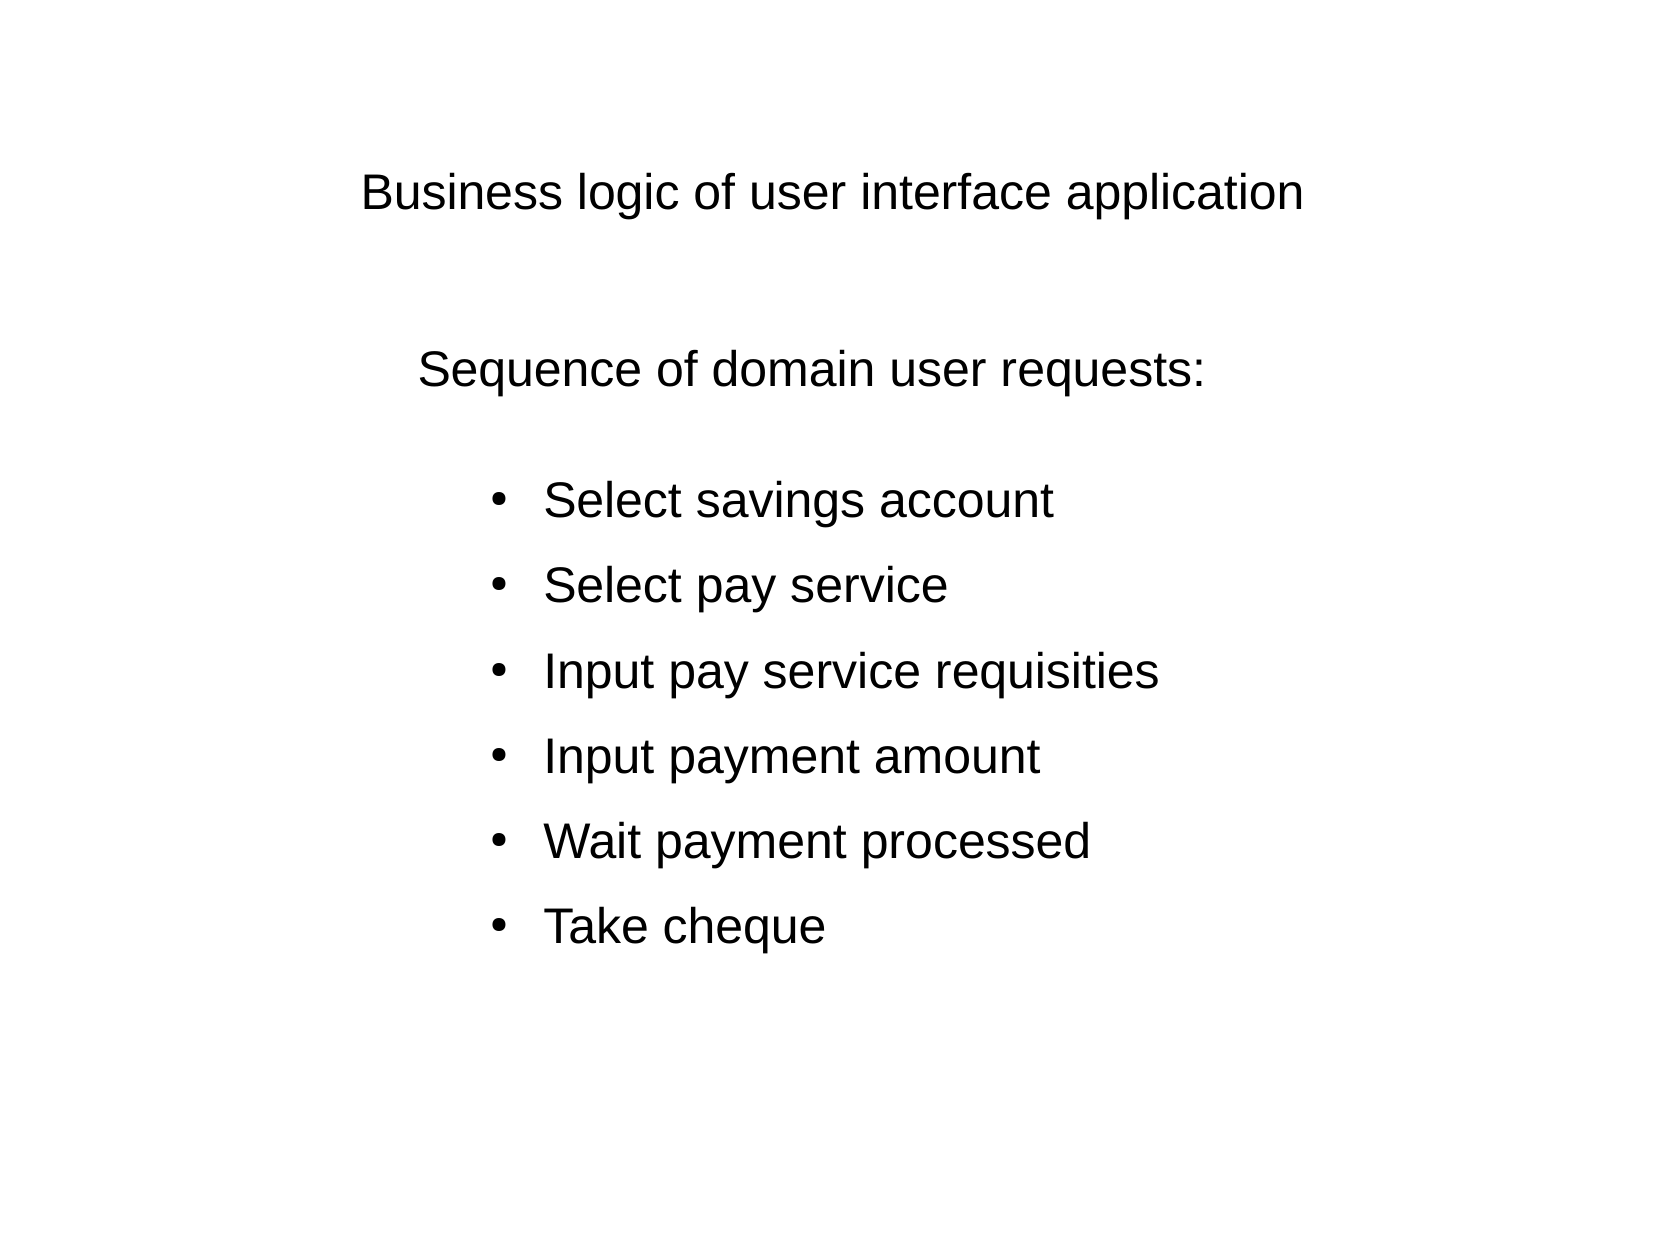

# Business logic of user interface application
Sequence of domain user requests:
Select savings account
Select pay service
Input pay service requisities
Input payment amount
Wait payment processed
Take cheque